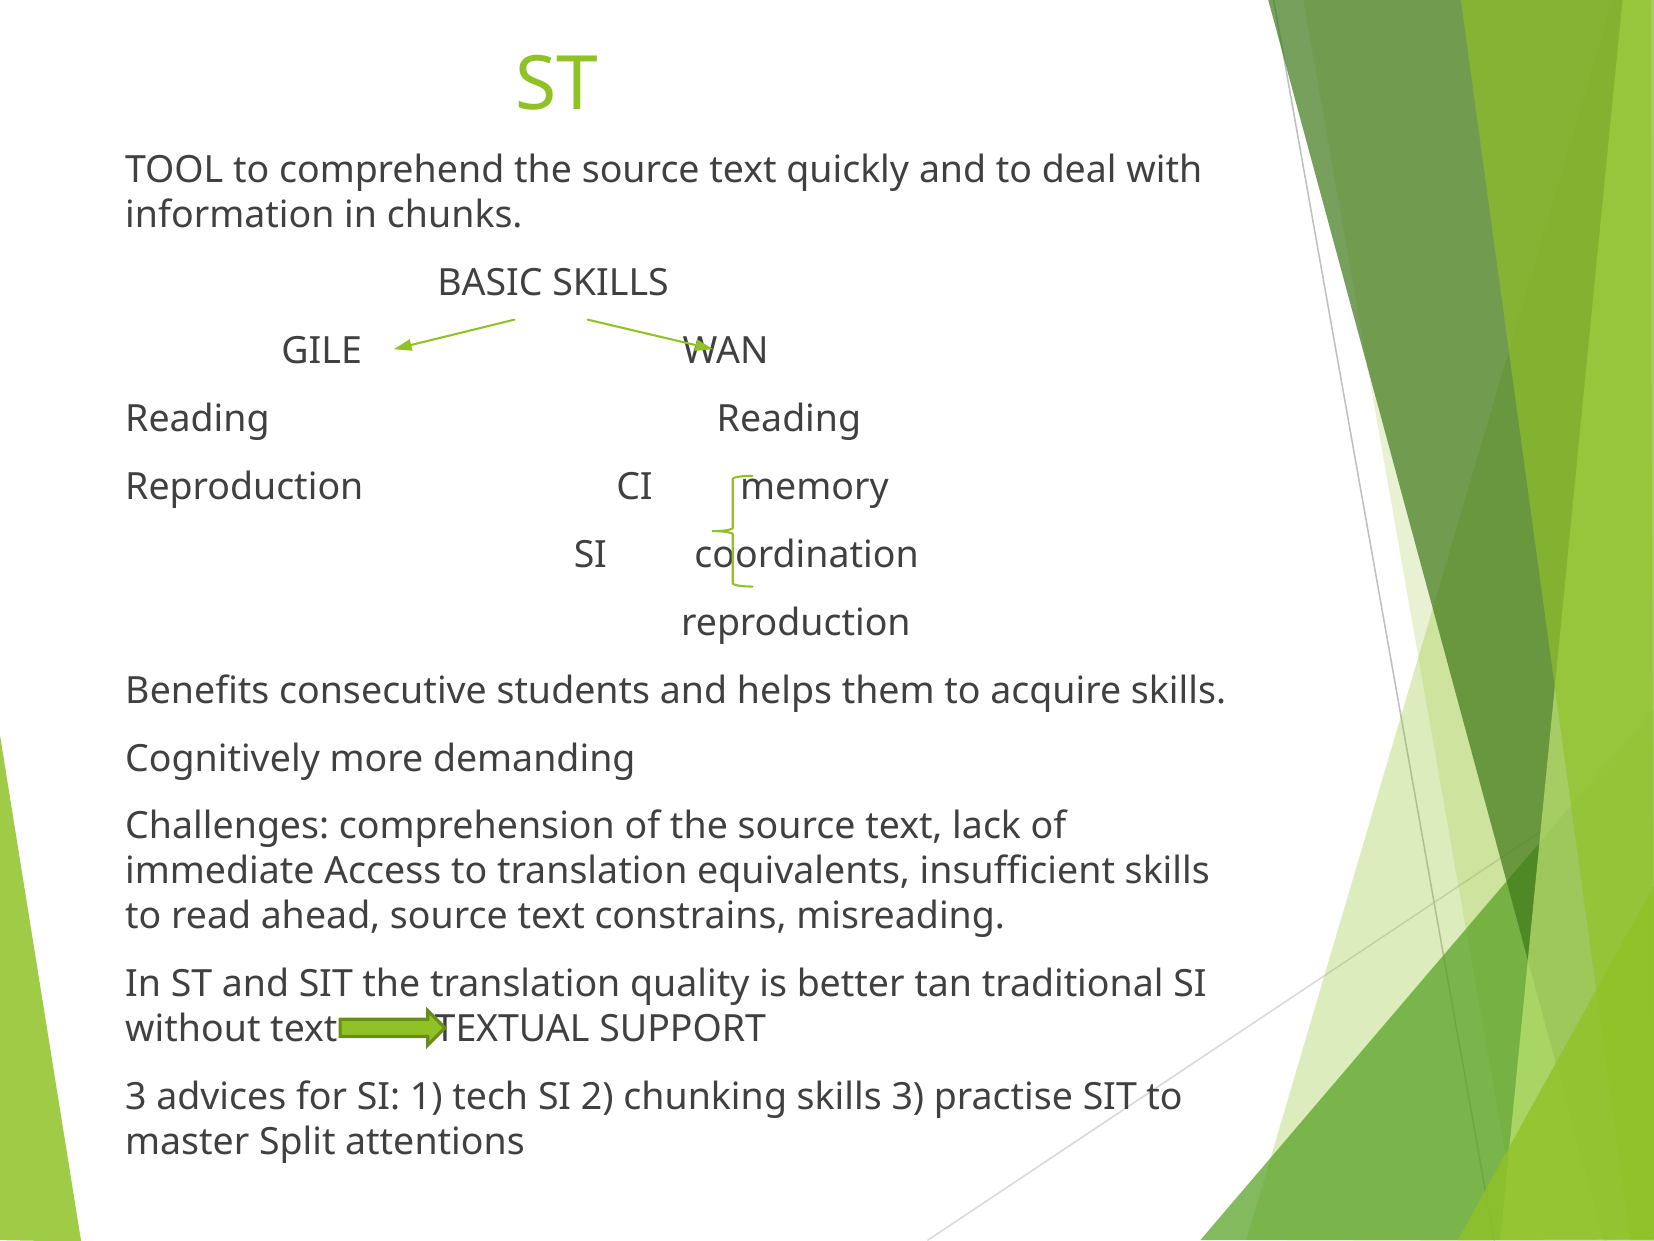

# ST
TOOL to comprehend the source text quickly and to deal with information in chunks.
 BASIC SKILLS
 GILE WAN
Reading Reading
Reproduction CI memory
 SI coordination
 reproduction
Benefits consecutive students and helps them to acquire skills.
Cognitively more demanding
Challenges: comprehension of the source text, lack of immediate Access to translation equivalents, insufficient skills to read ahead, source text constrains, misreading.
In ST and SIT the translation quality is better tan traditional SI without text TEXTUAL SUPPORT
3 advices for SI: 1) tech SI 2) chunking skills 3) practise SIT to master Split attentions